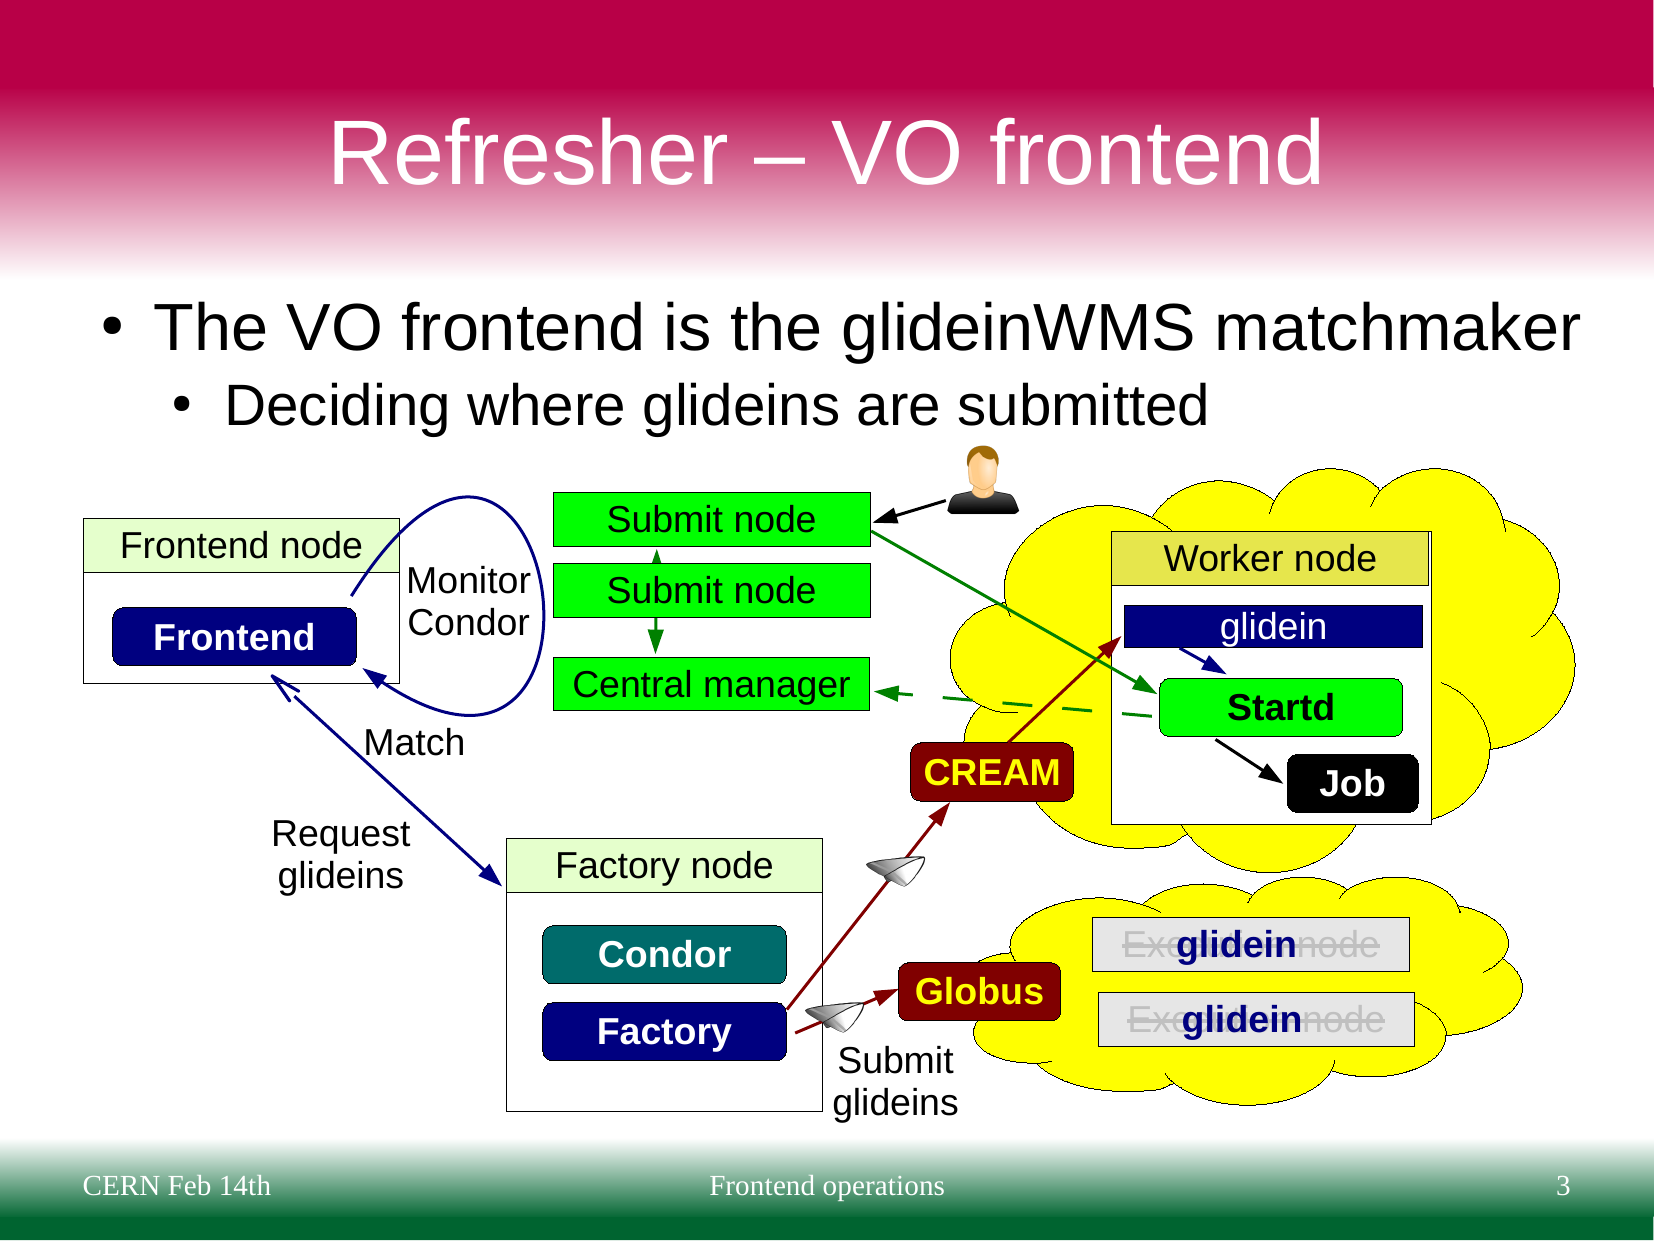

# Refresher – VO frontend
The VO frontend is the glideinWMS matchmaker
Deciding where glideins are submitted
Submit node
Frontend node
Worker node
Monitor
Condor
Submit node
glidein
Frontend
Central manager
Startd
Match
CREAM
Job
Request
glideins
Factory node
glidein
Execution node
Condor
Globus
glidein
Execution node
Factory
Submit
glideins
CERN Feb 14th
Frontend operations
3